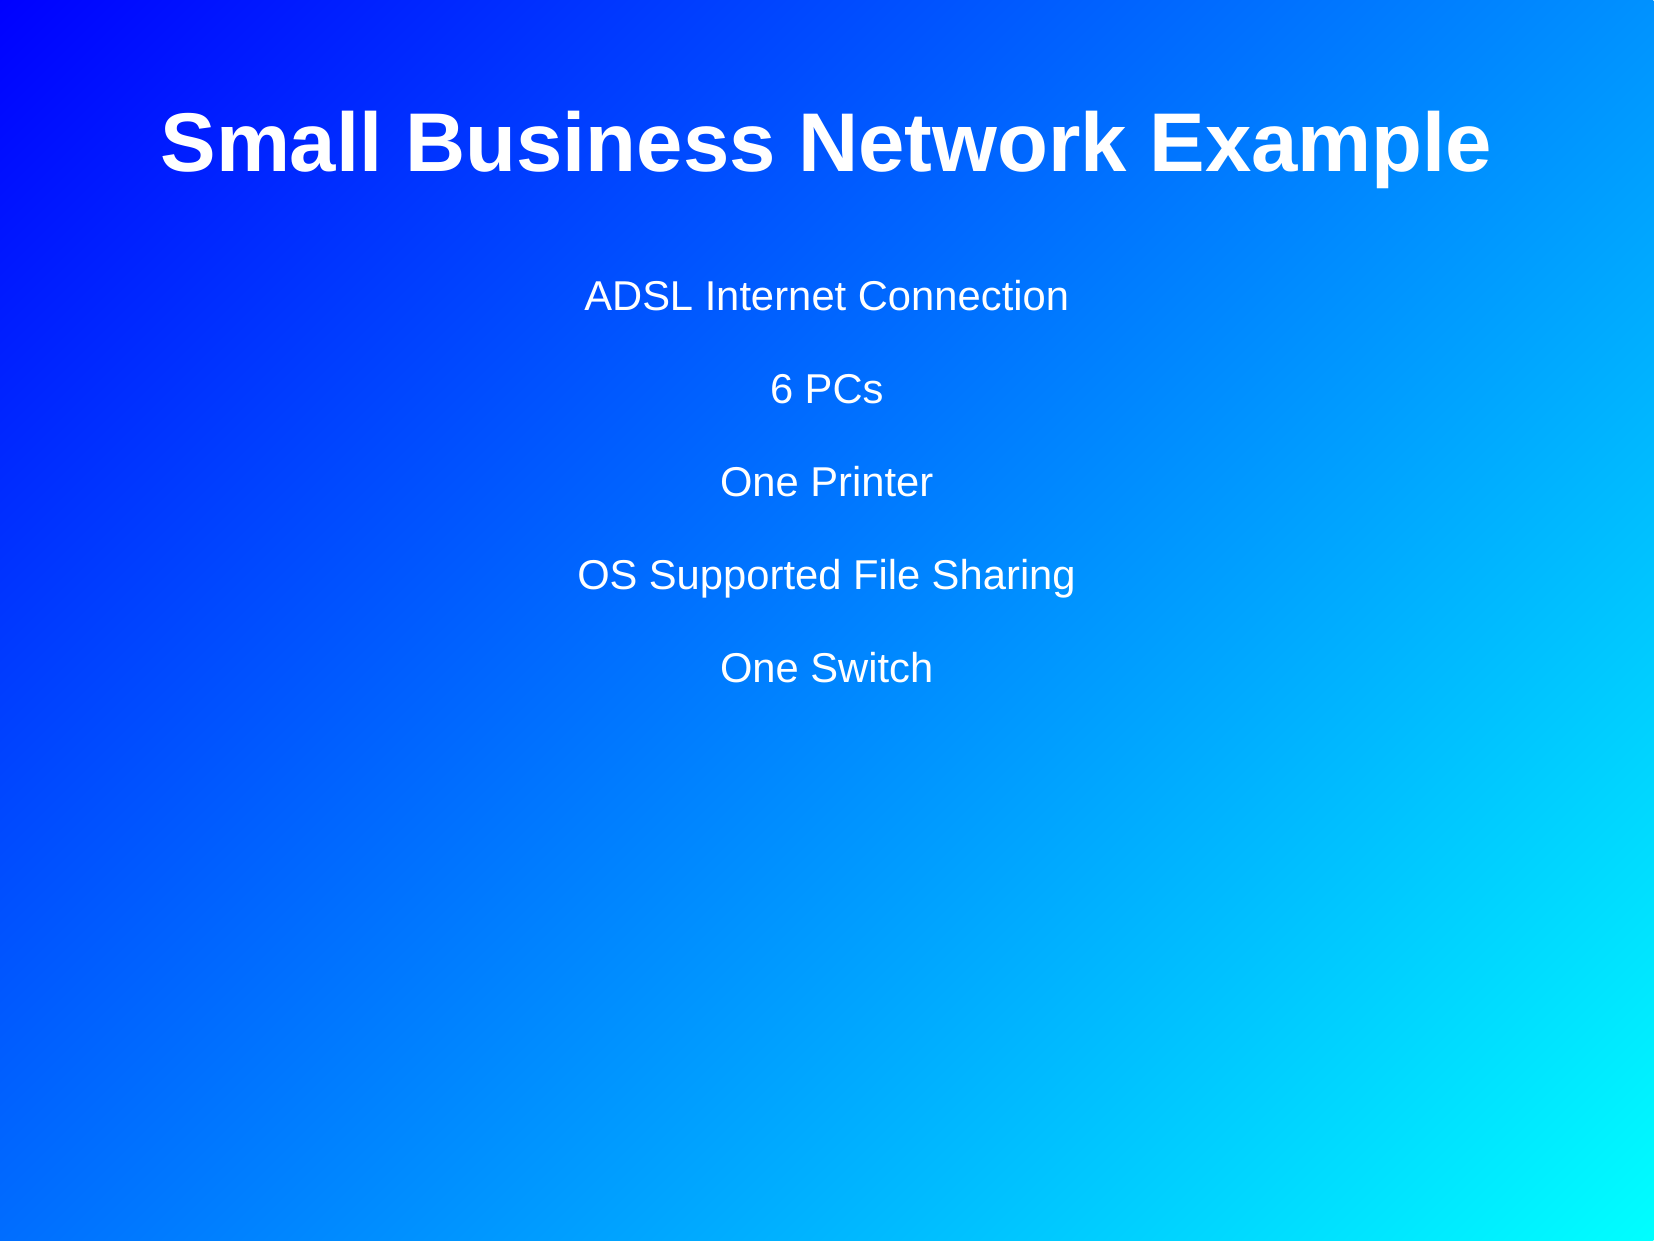

Small Business Network Example
ADSL Internet Connection
6 PCs
One Printer
OS Supported File Sharing
One Switch